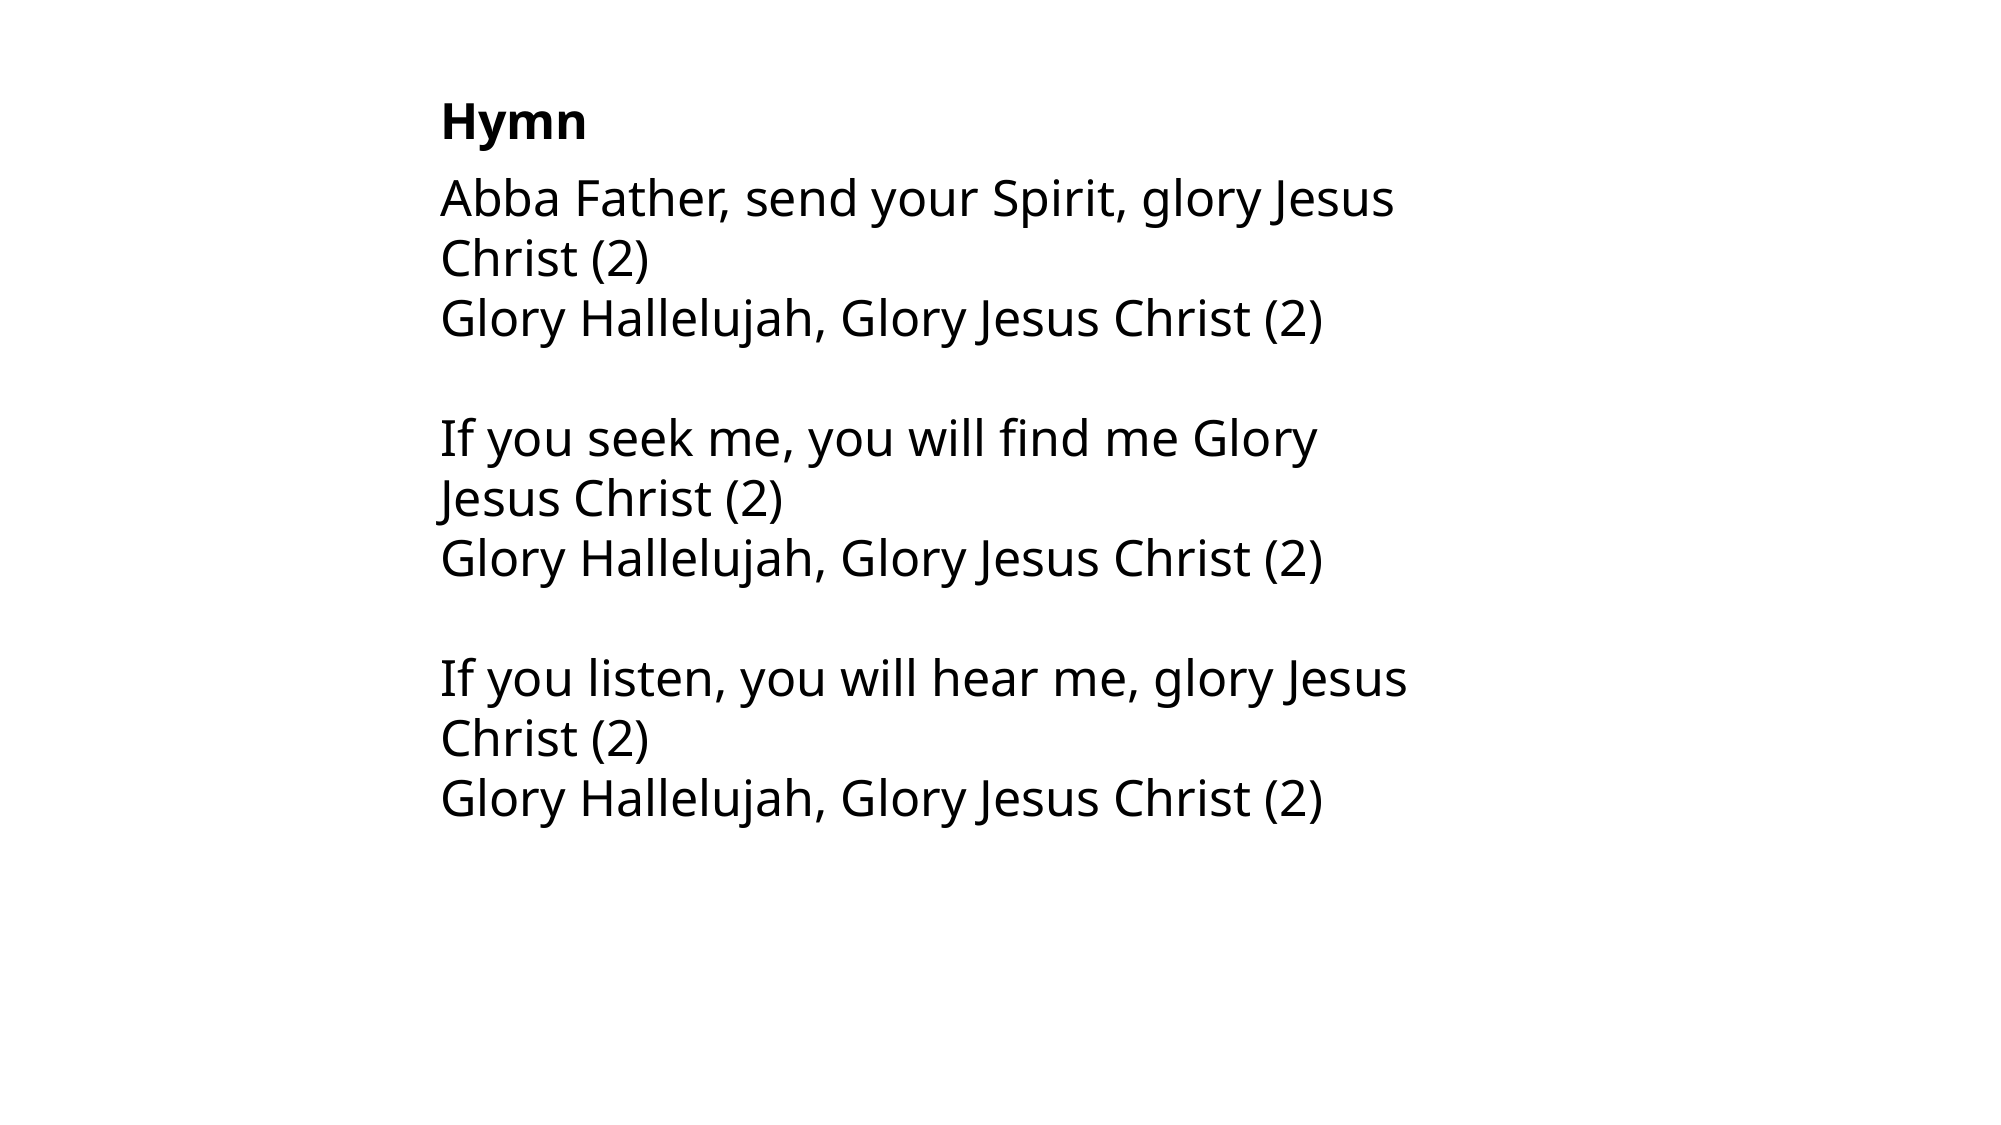

Hymn
Abba Father, send your Spirit, glory Jesus Christ (2)
Glory Hallelujah, Glory Jesus Christ (2)
If you seek me, you will find me Glory Jesus Christ (2)
Glory Hallelujah, Glory Jesus Christ (2)
If you listen, you will hear me, glory Jesus Christ (2)
Glory Hallelujah, Glory Jesus Christ (2)